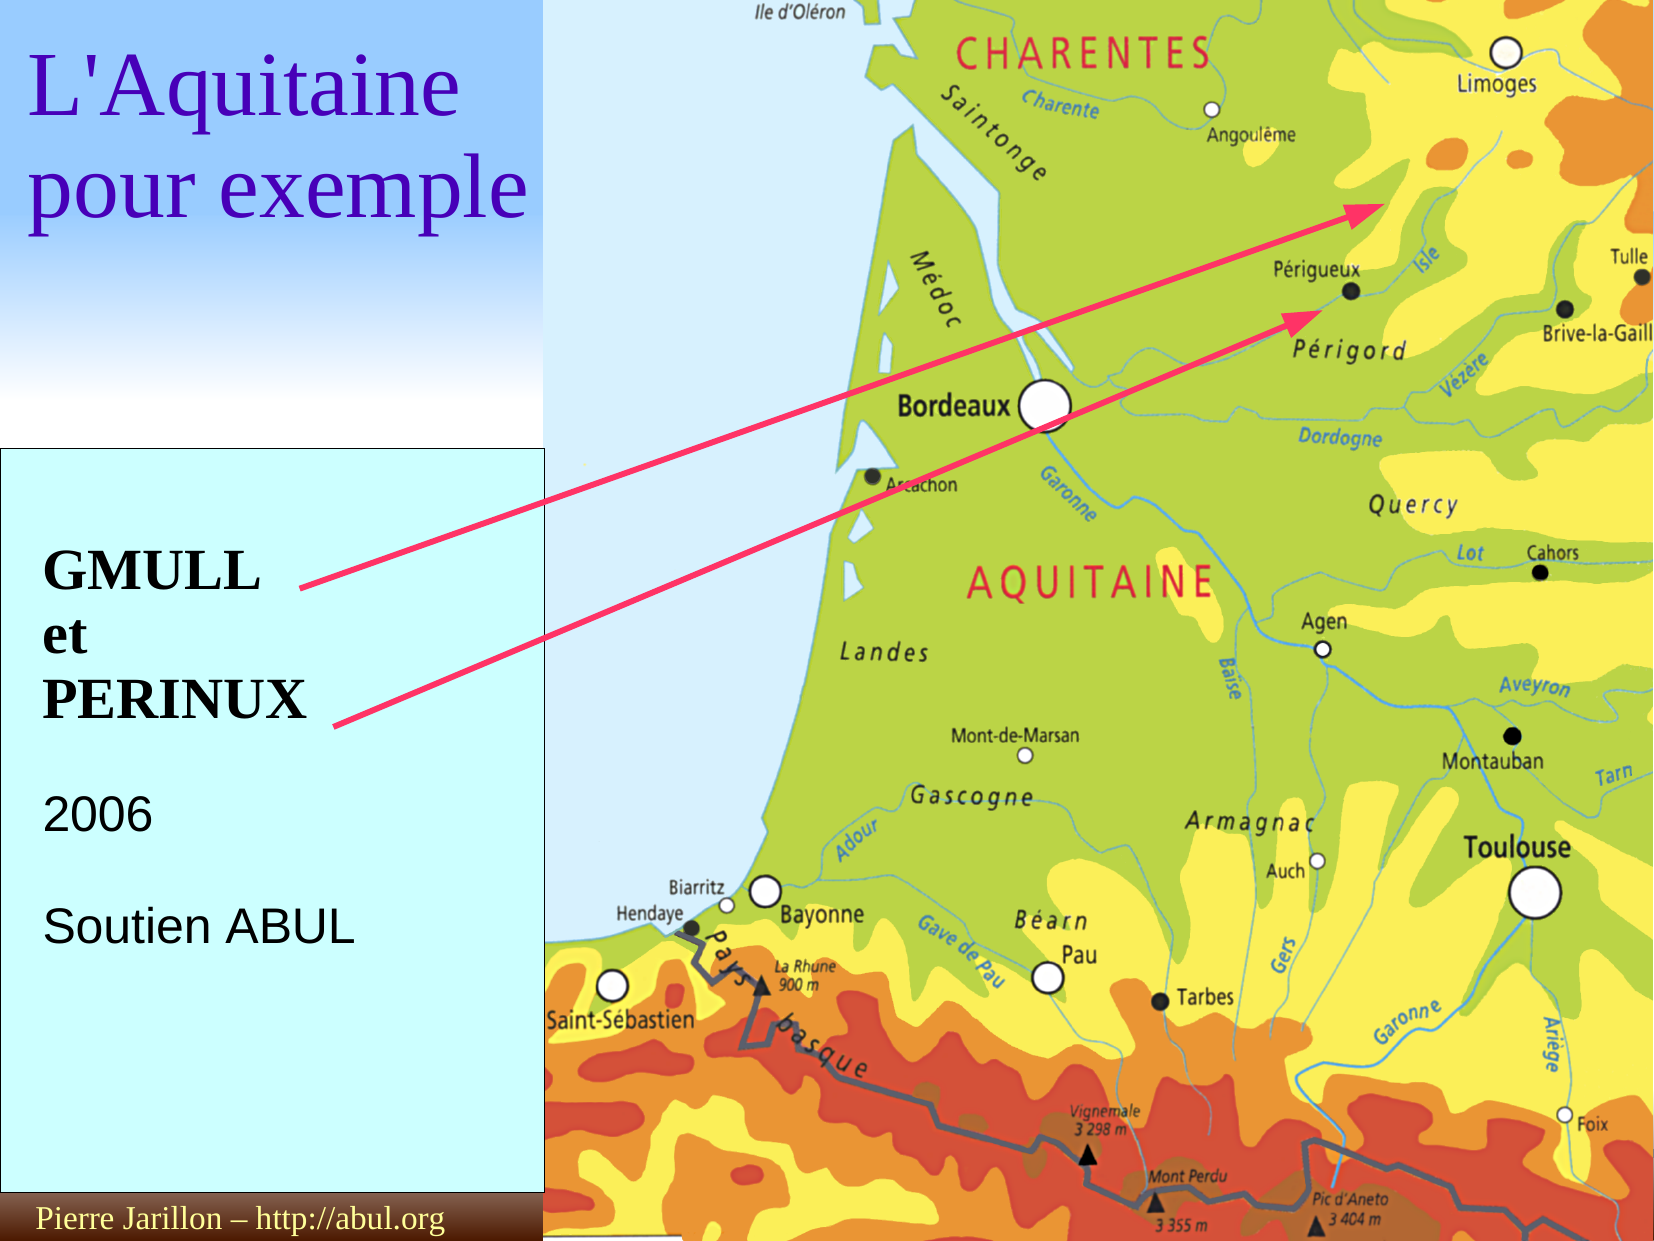

# L'Aquitaine pour exemple
GMULL
et
PERINUX
2006
Soutien ABUL